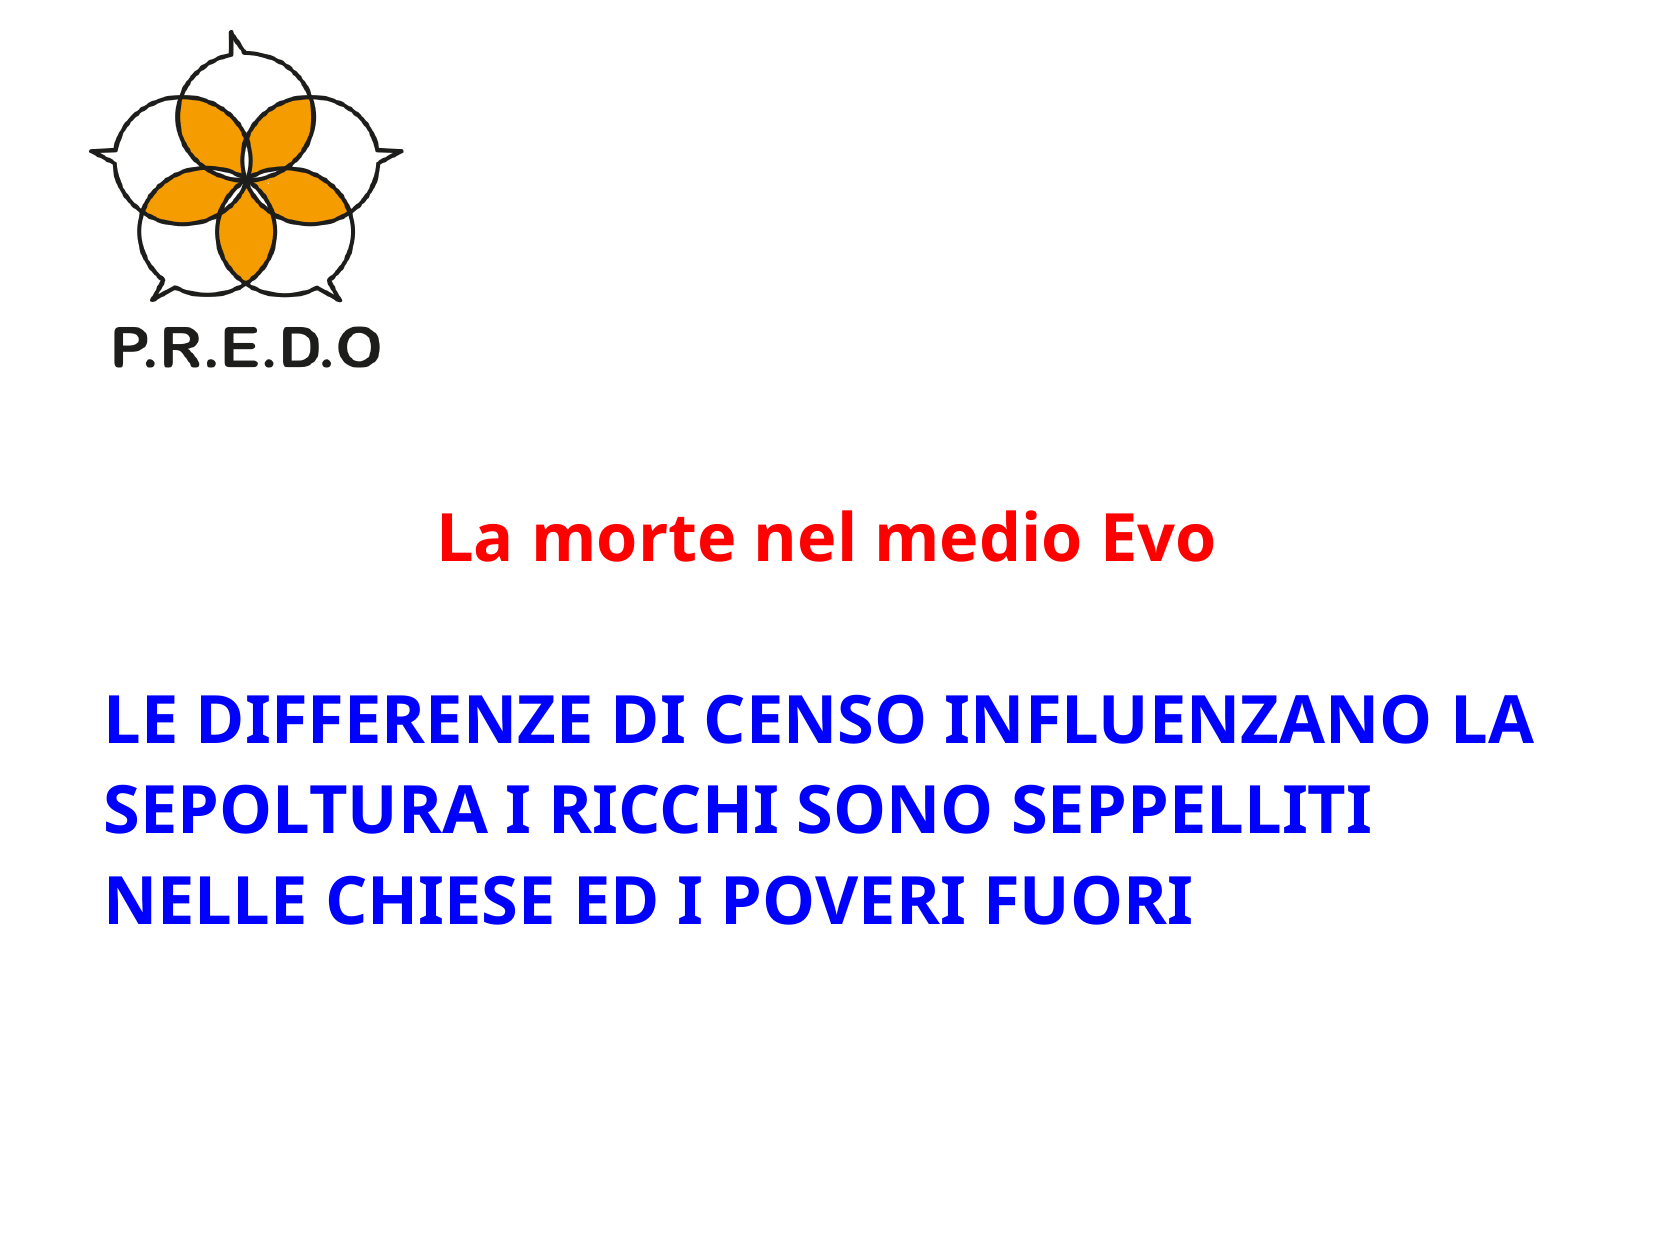

La morte nel medio Evo
LE DIFFERENZE DI CENSO INFLUENZANO LA SEPOLTURA I RICCHI SONO SEPPELLITI NELLE CHIESE ED I POVERI FUORI